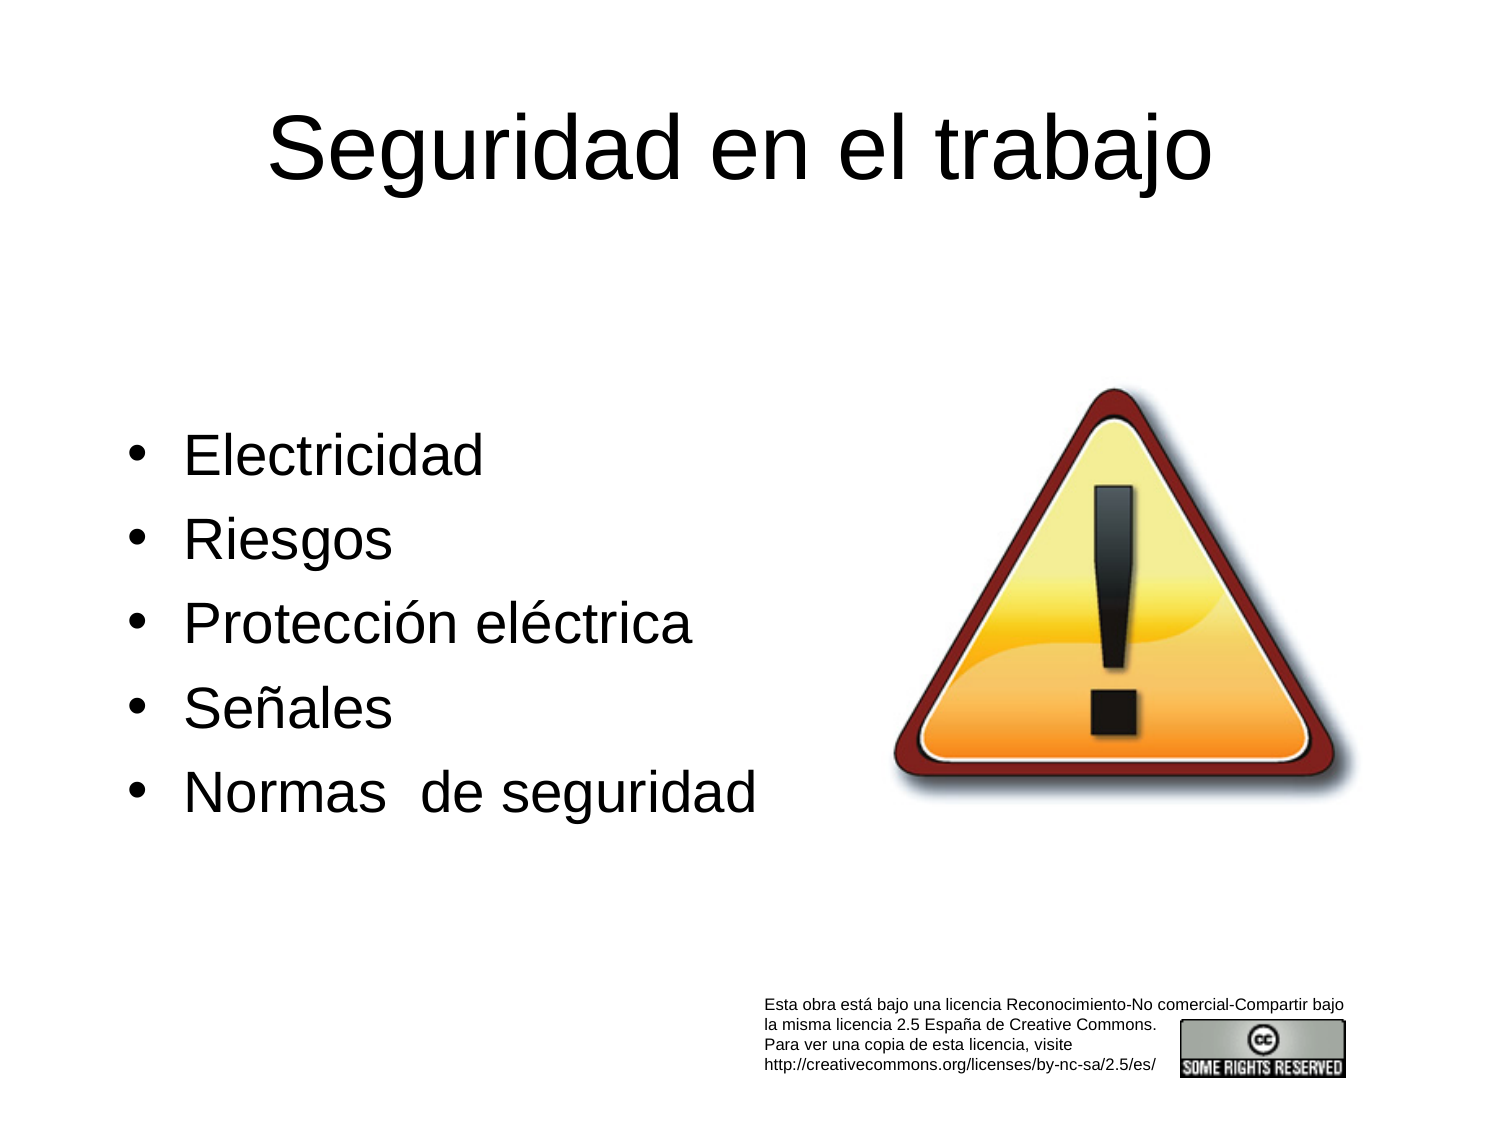

# Seguridad en el trabajo
Electricidad
Riesgos
Protección eléctrica
Señales
Normas de seguridad
Esta obra está bajo una licencia Reconocimiento-No comercial-Compartir bajo la misma licencia 2.5 España de Creative Commons.
Para ver una copia de esta licencia, visite http://creativecommons.org/licenses/by-nc-sa/2.5/es/
1